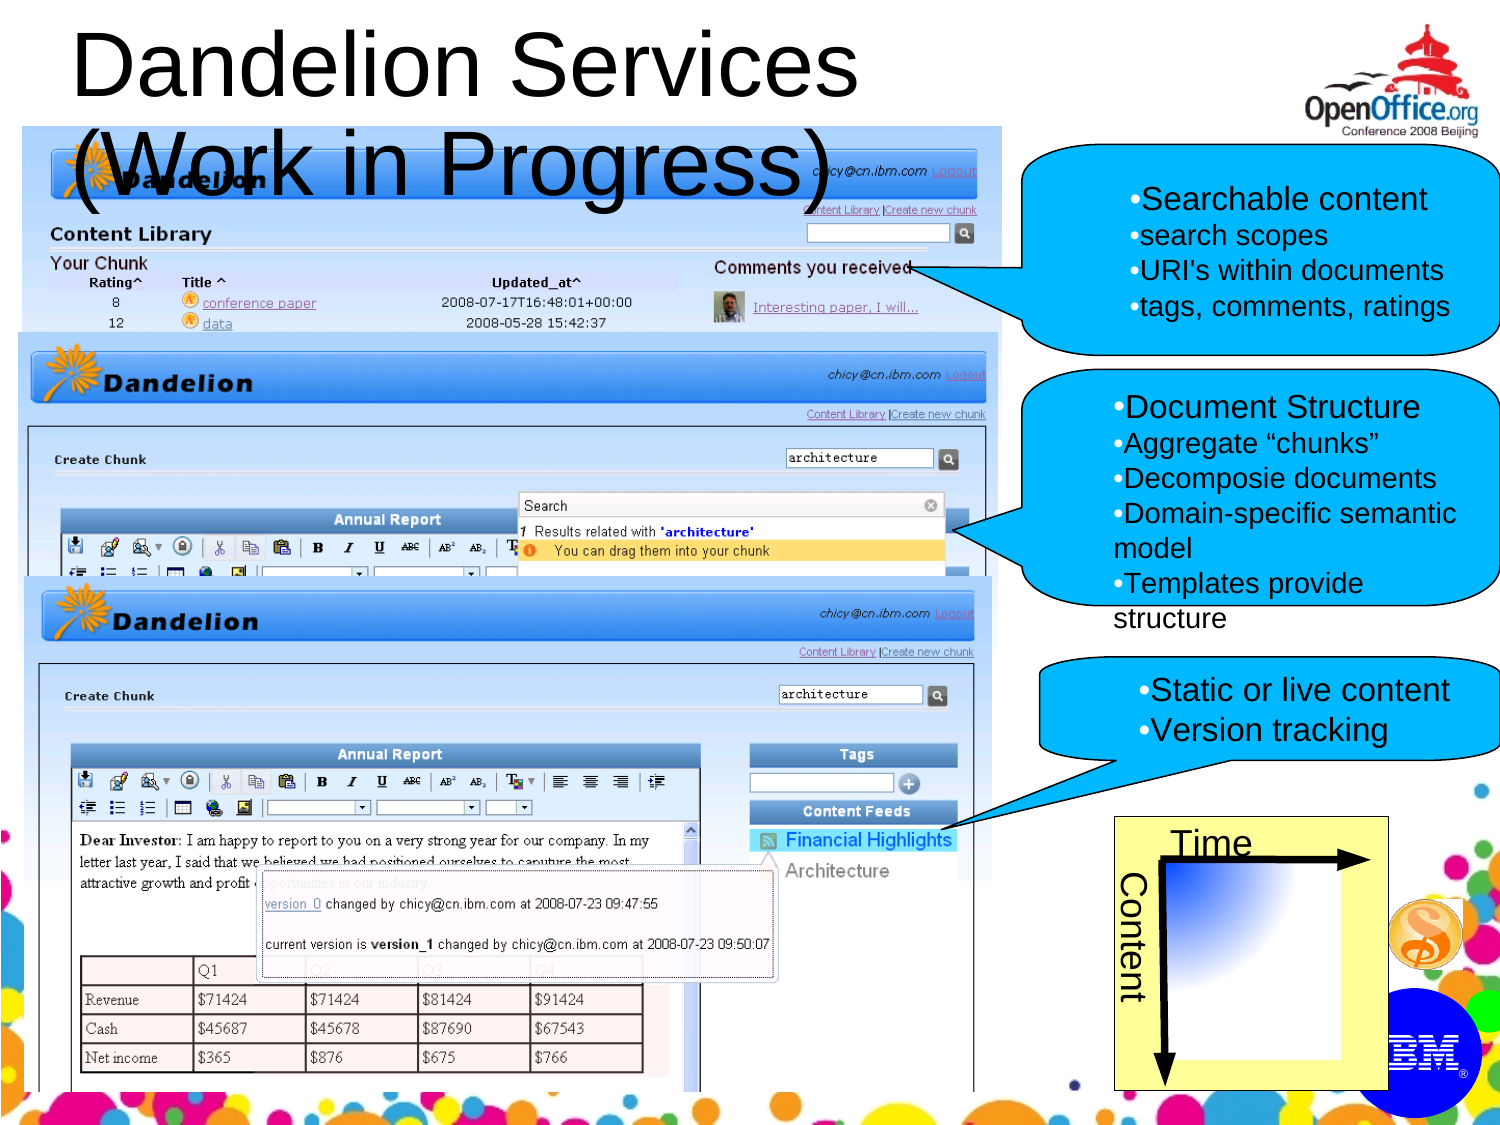

# Dandelion Services (Work in Progress)
Searchable content
search scopes
URI's within documents
tags, comments, ratings
Document Structure
Aggregate “chunks”
Decomposie documents
Domain-specific semantic model
Templates provide structure
Static or live content
Version tracking
Time
Content